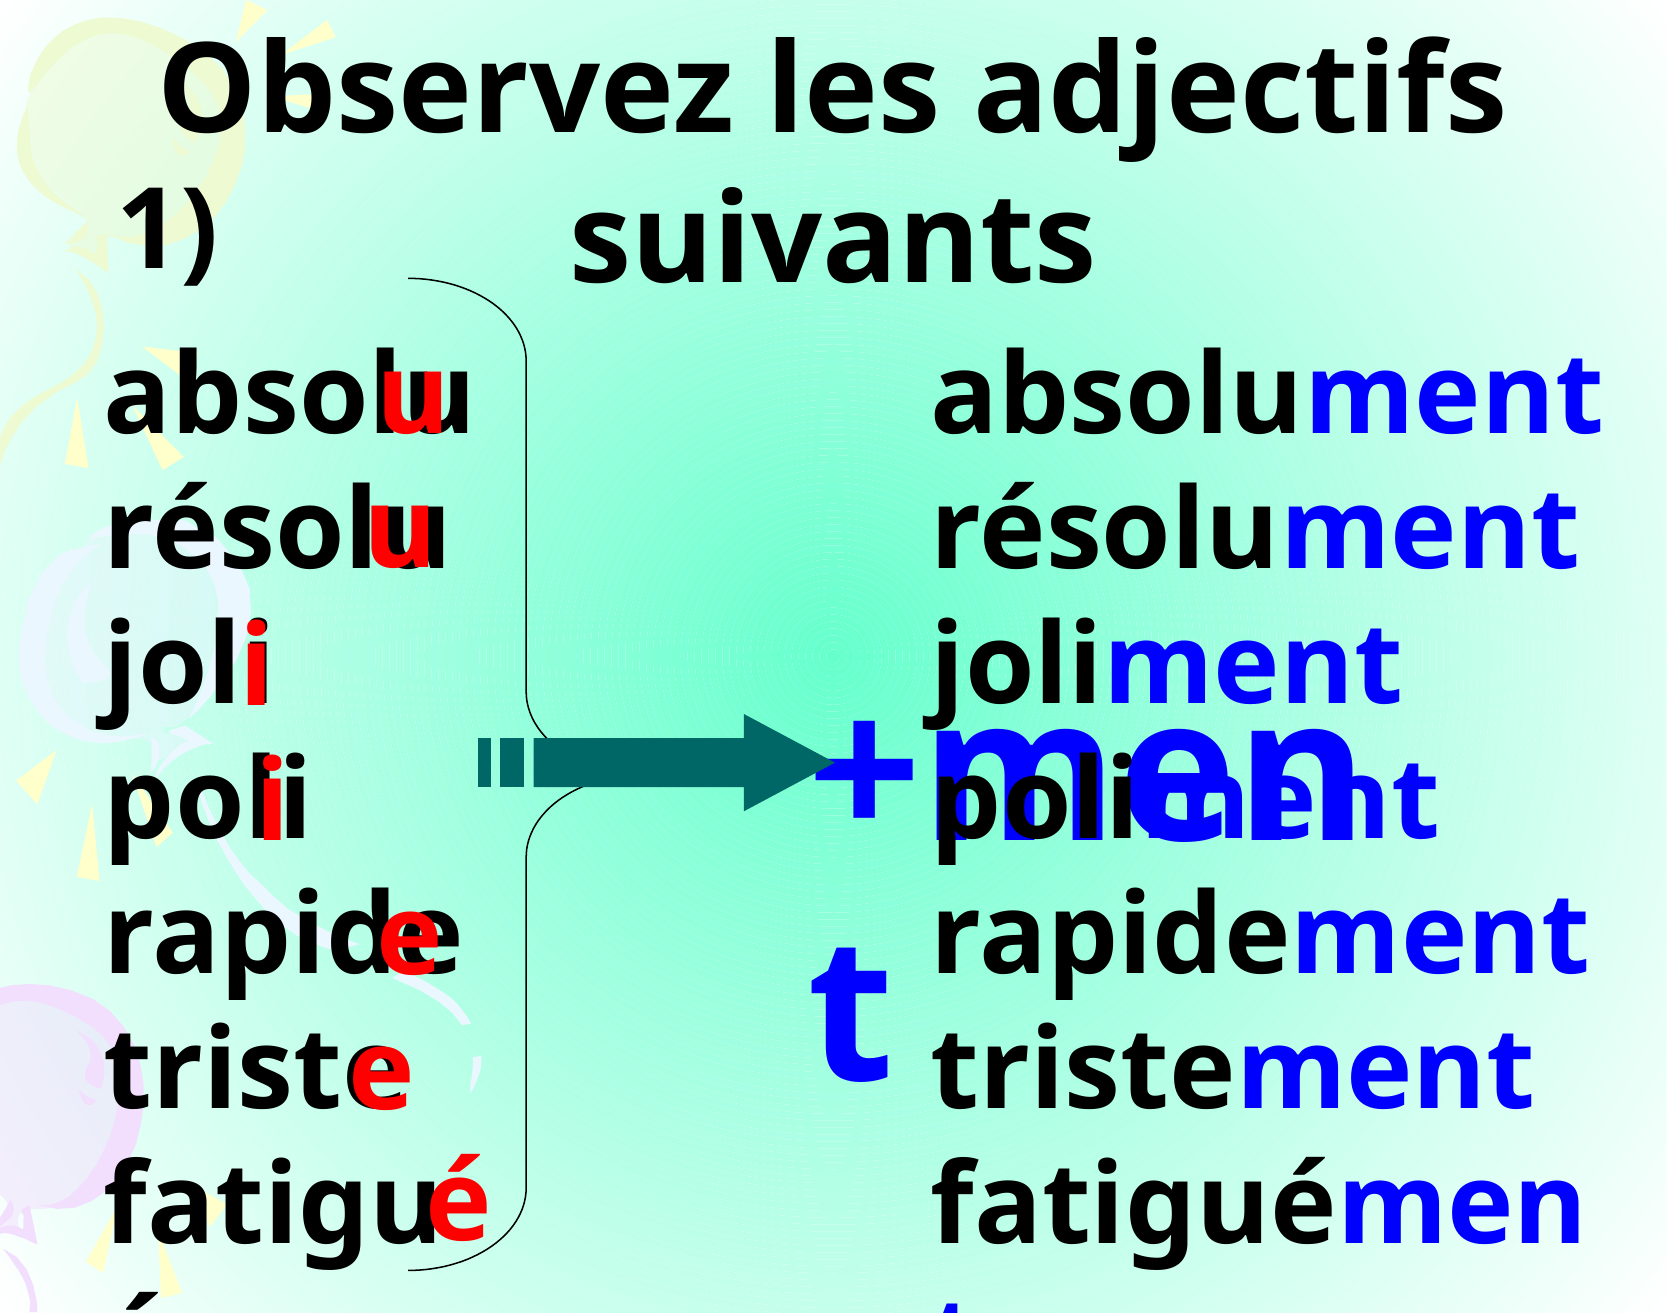

Observez les adjectifs suivants
1)
absolu
résolu
joli
poli
rapide
triste
fatigué
u
absolument
résolument
joliment
poliment
rapidement
tristement
fatiguément
u
i
+ment
i
e
e
é